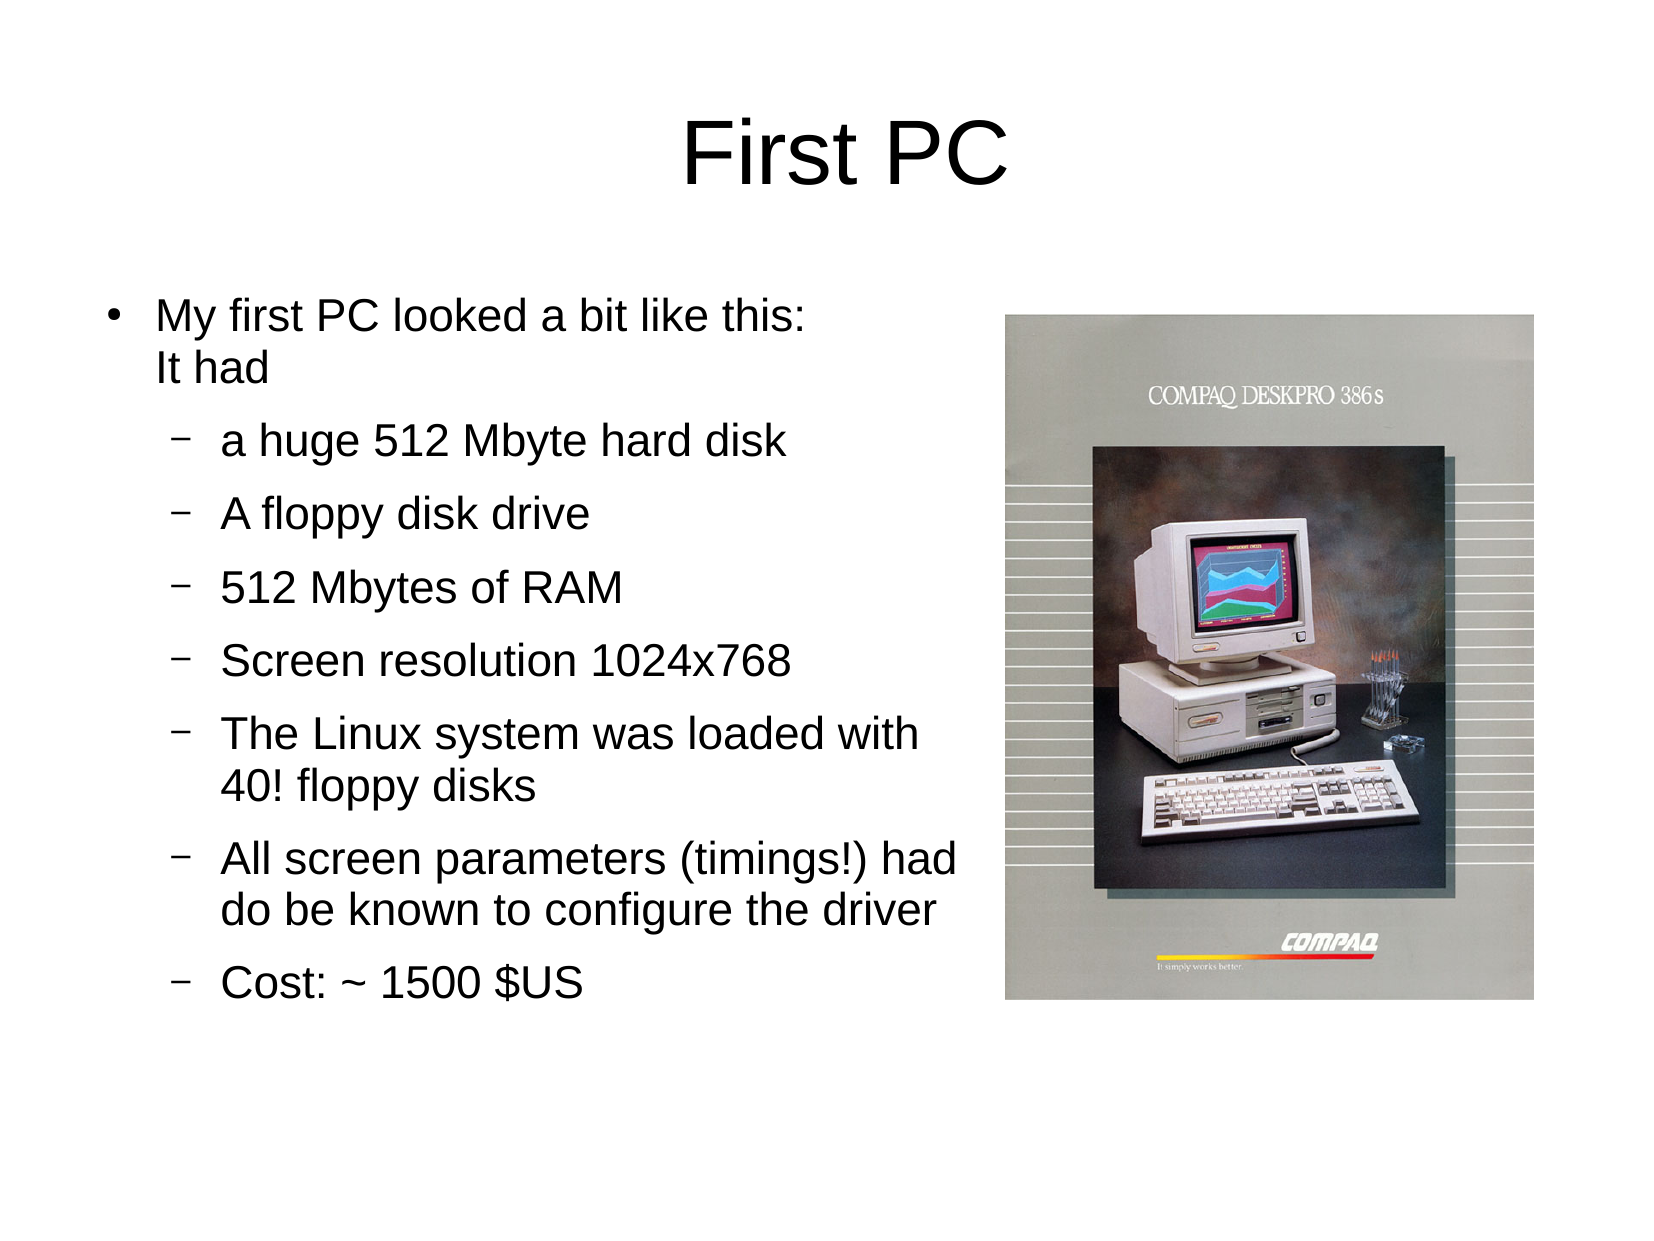

# First PC
My first PC looked a bit like this:
It had
a huge 512 Mbyte hard disk
A floppy disk drive
512 Mbytes of RAM
Screen resolution 1024x768
The Linux system was loaded with 40! floppy disks
All screen parameters (timings!) had do be known to configure the driver
Cost: ~ 1500 $US